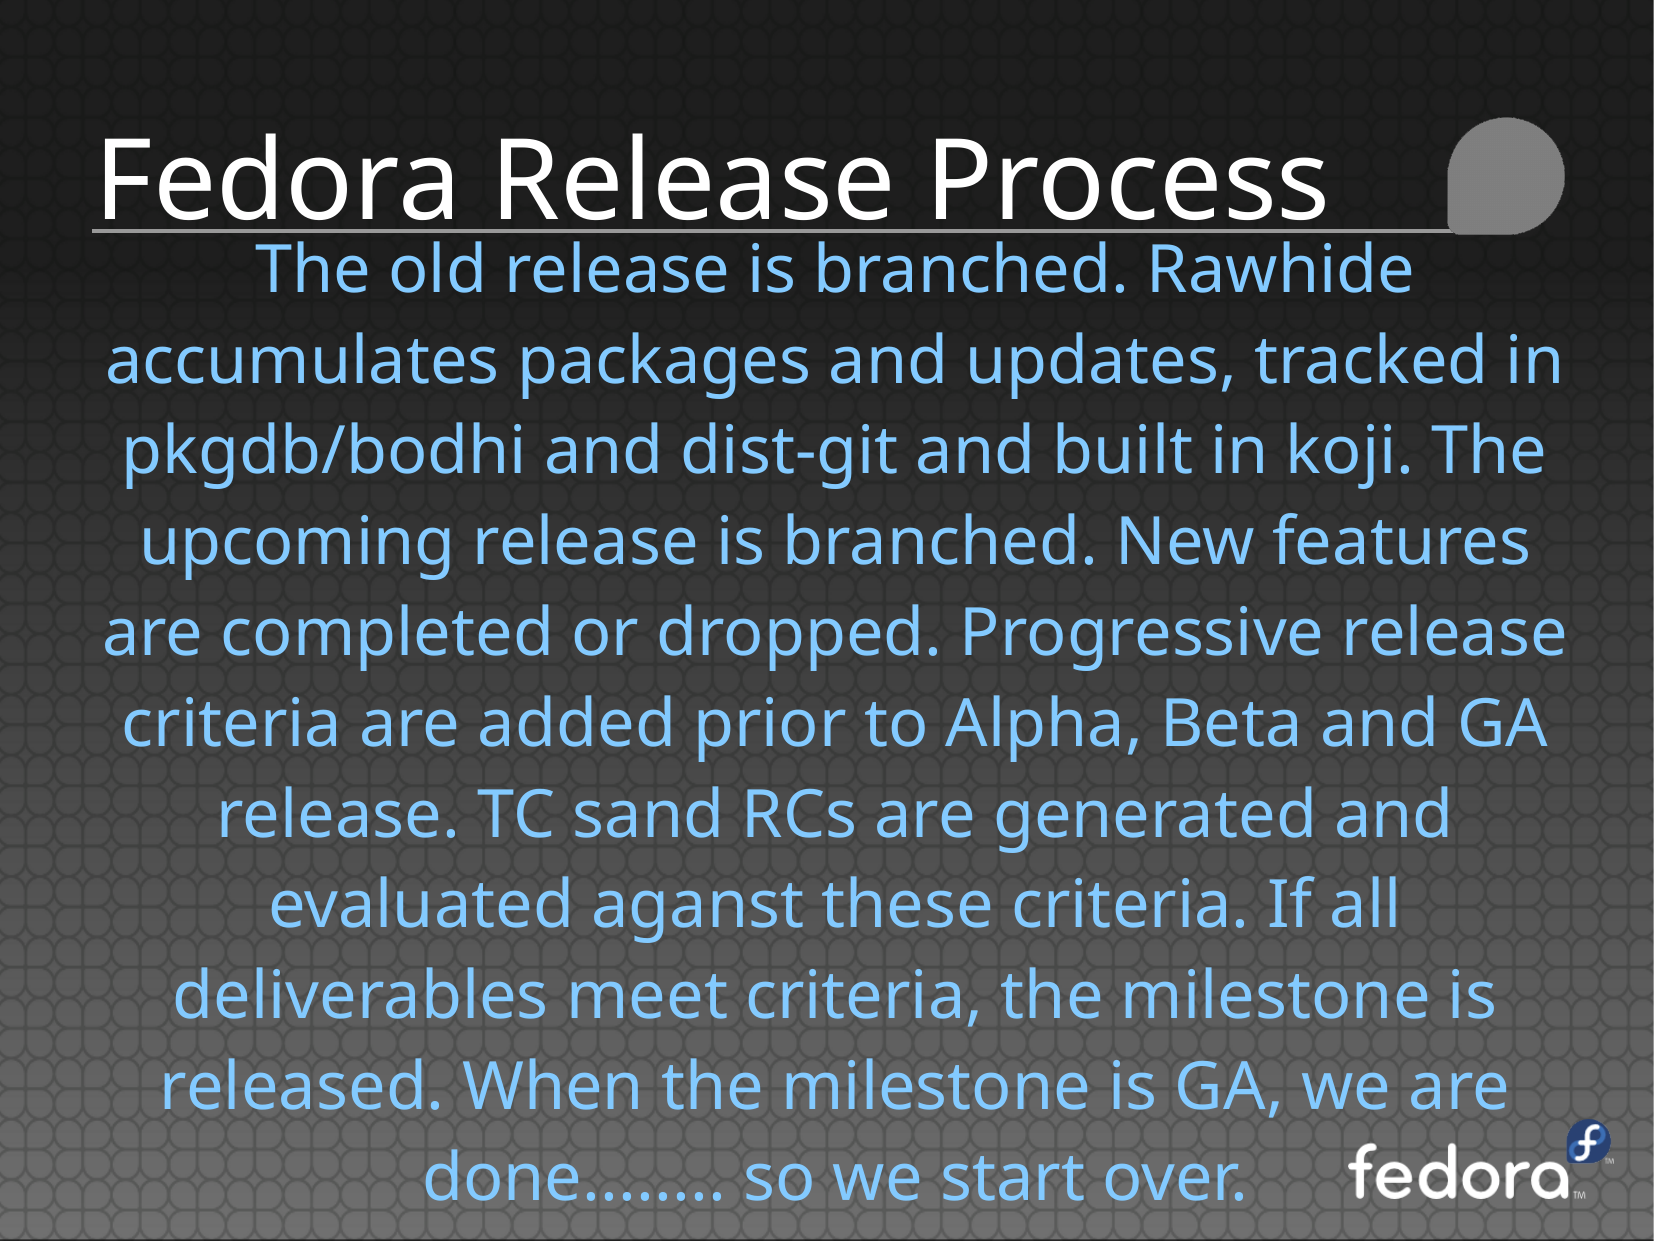

# Fedora Release Process
The old release is branched. Rawhide accumulates packages and updates, tracked in pkgdb/bodhi and dist-git and built in koji. The upcoming release is branched. New features are completed or dropped. Progressive release criteria are added prior to Alpha, Beta and GA release. TC sand RCs are generated and evaluated aganst these criteria. If all deliverables meet criteria, the milestone is released. When the milestone is GA, we are done........ so we start over.